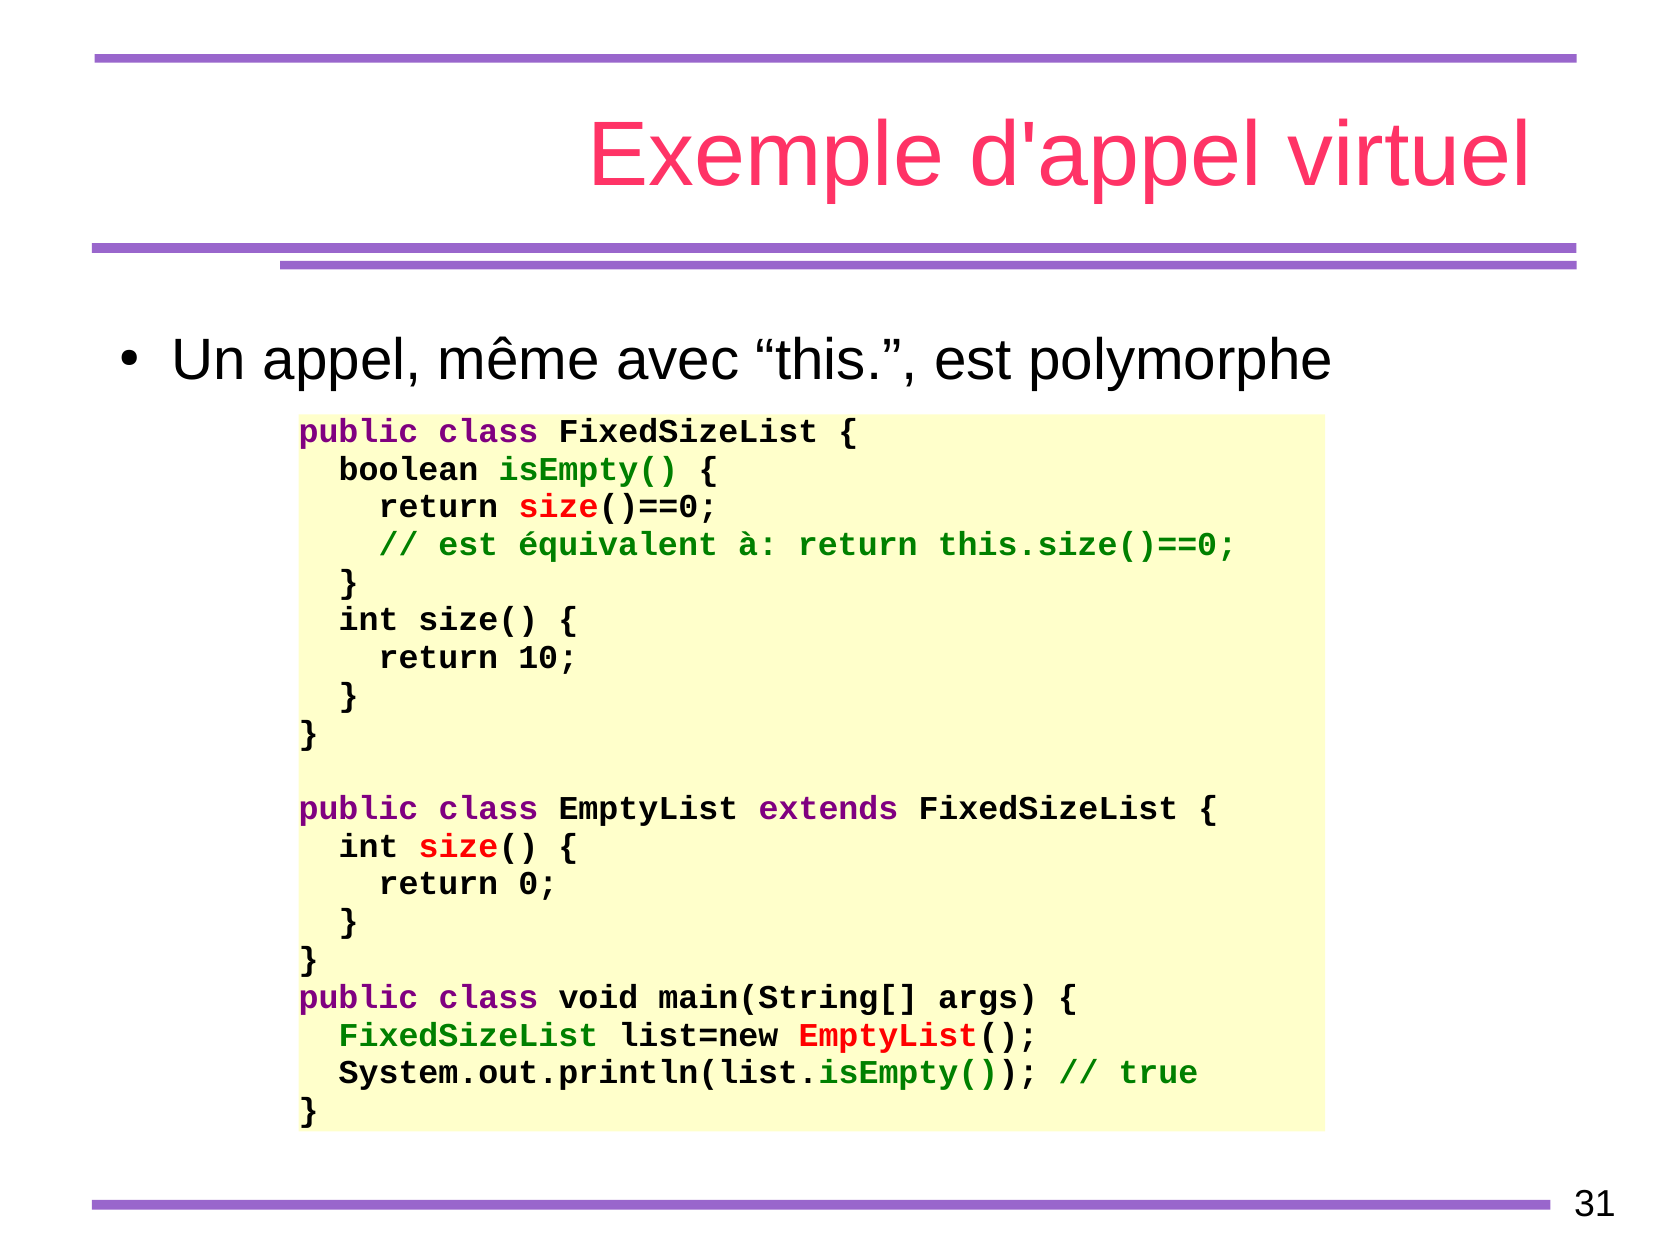

# Exemple d'appel virtuel
Un appel, même avec “this.”, est polymorphe
public class FixedSizeList {
 boolean isEmpty() {
 return size()==0;
 // est équivalent à: return this.size()==0;
 }
 int size() {
 return 10;
 }
}
public class EmptyList extends FixedSizeList {
 int size() {
 return 0;
 }
}
public class void main(String[] args) {
 FixedSizeList list=new EmptyList();
 System.out.println(list.isEmpty()); // true
}